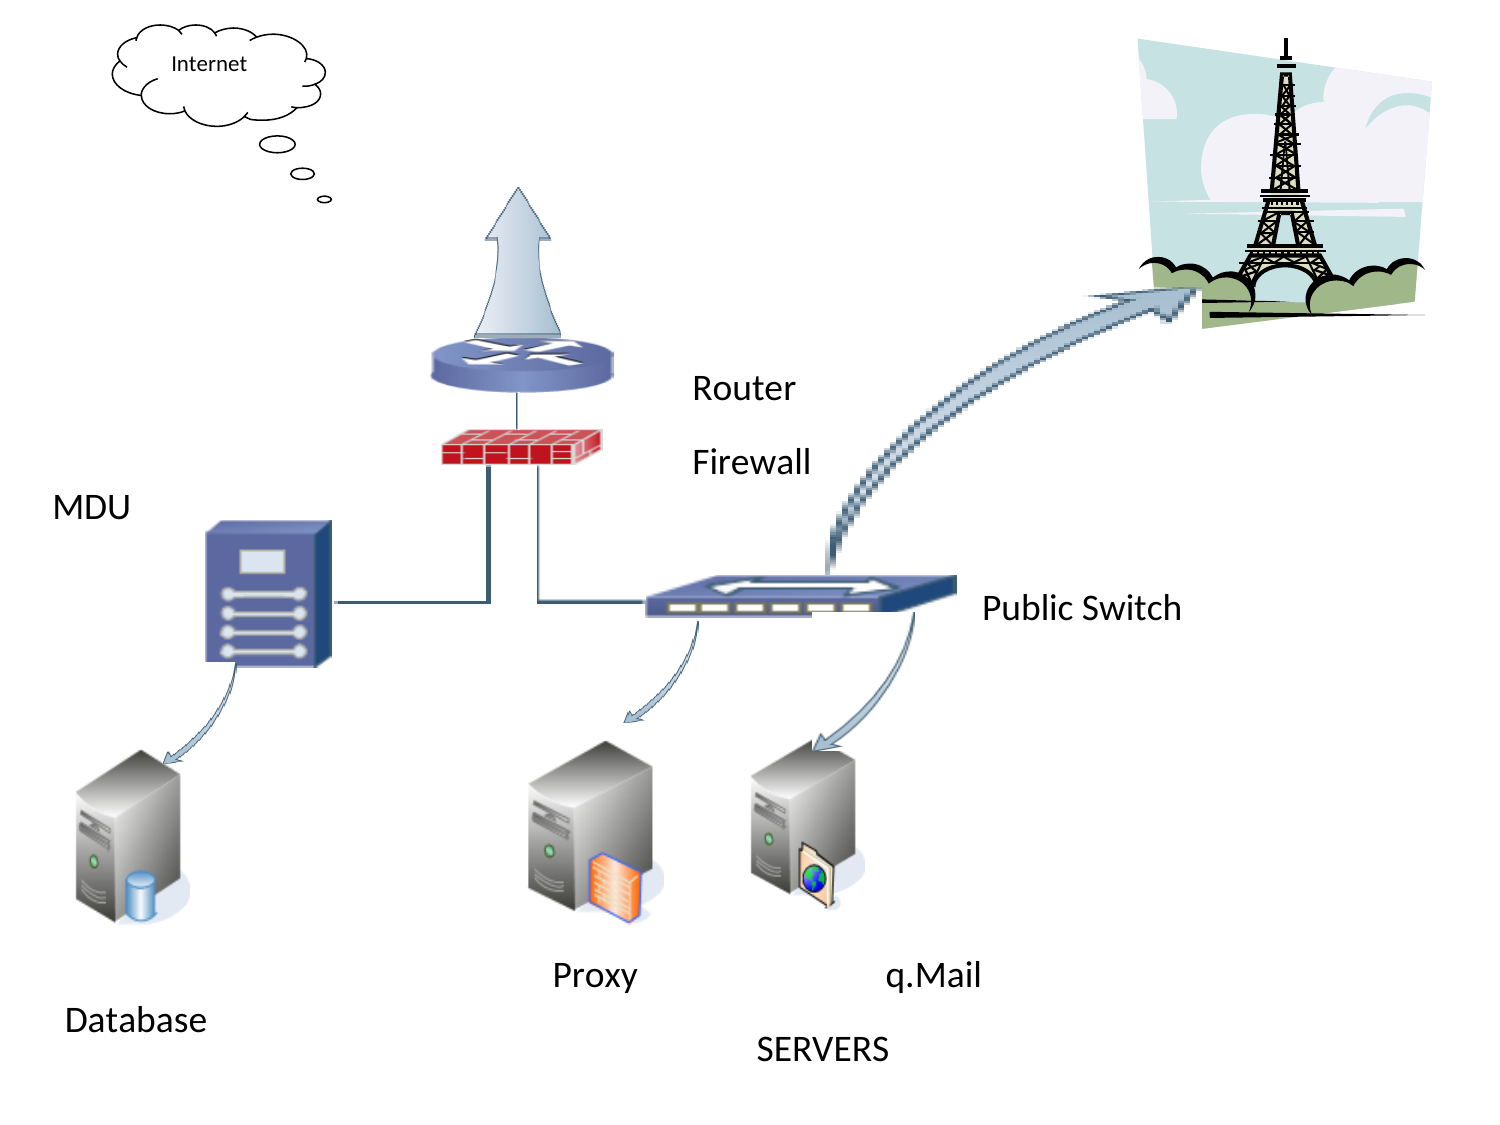

Internet
Router
Firewall
MDU
Public Switch
Proxy
q.Mail
Database
SERVERS